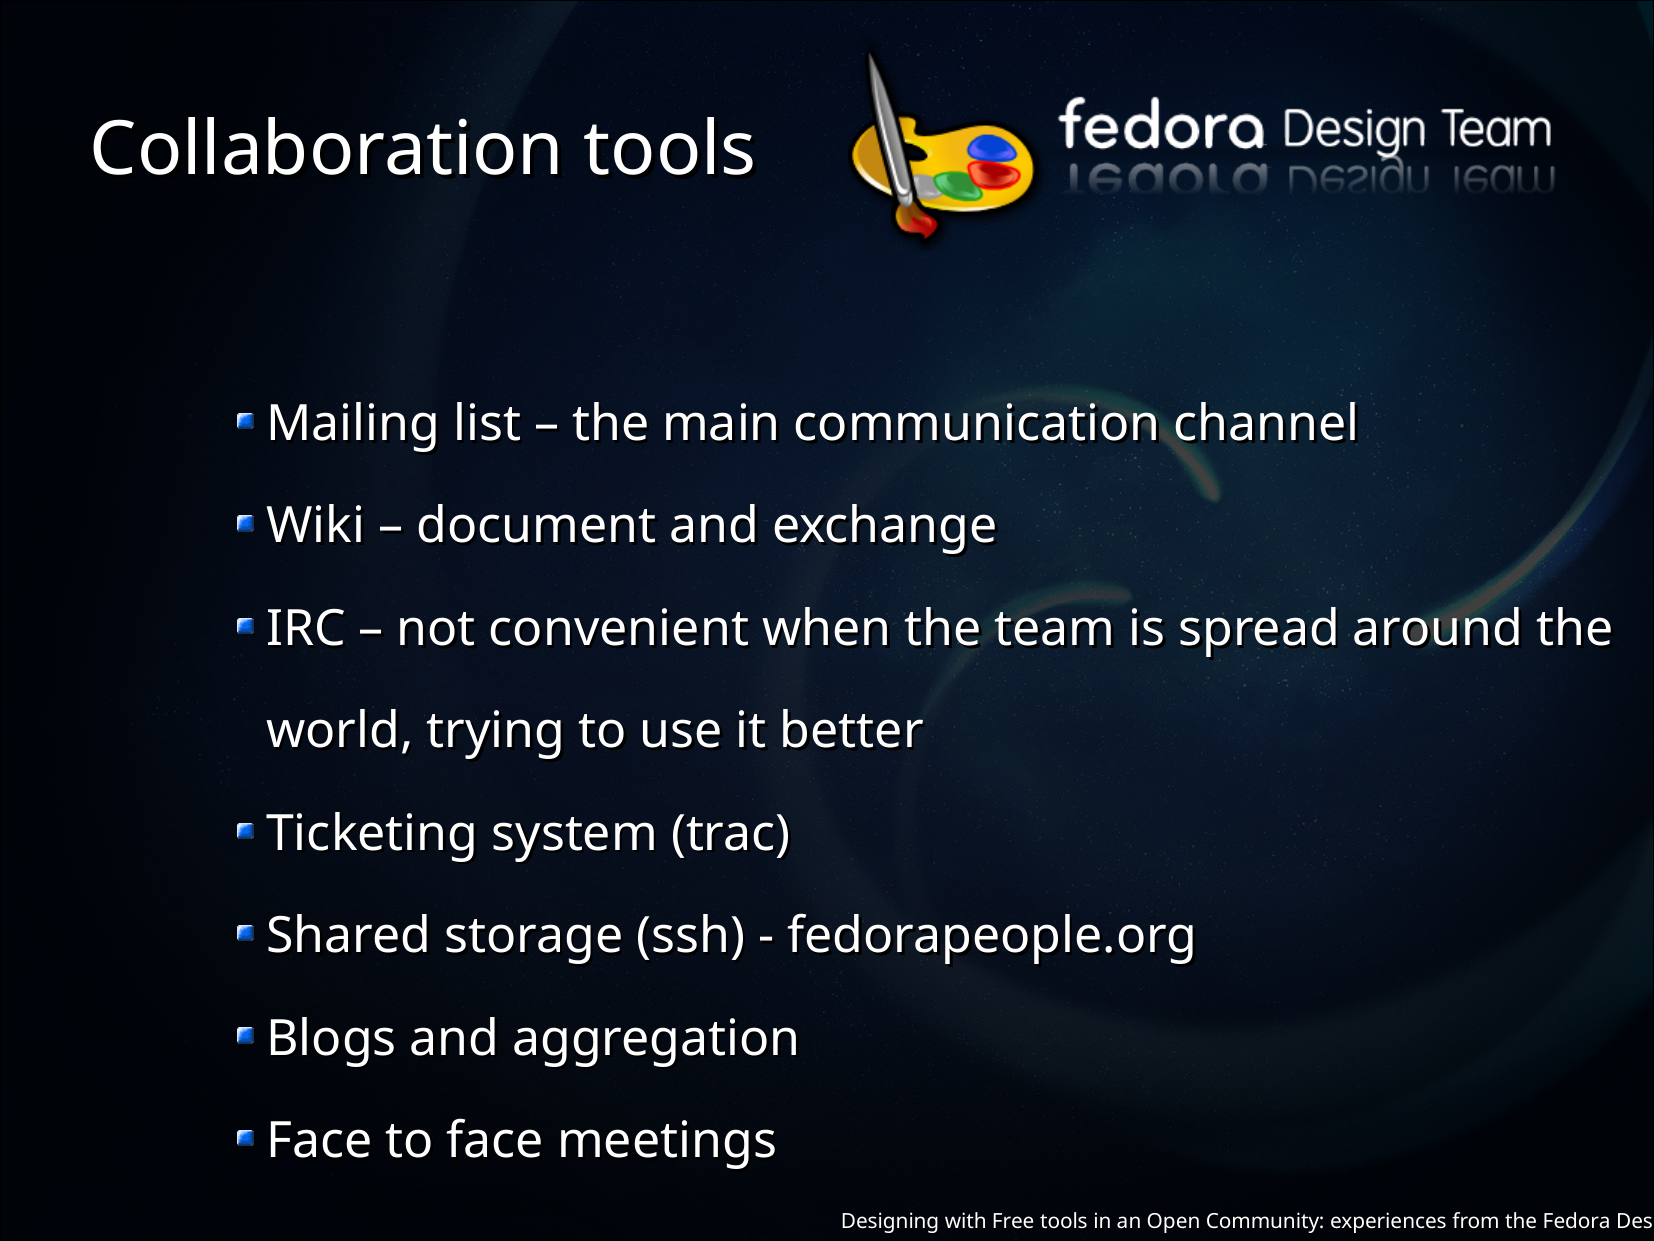

Collaboration tools
 Mailing list – the main communication channel
 Wiki – document and exchange
 IRC – not convenient when the team is spread around the
 world, trying to use it better
 Ticketing system (trac)
 Shared storage (ssh) - fedorapeople.org
 Blogs and aggregation
 Face to face meetings
Designing with Free tools in an Open Community: experiences from the Fedora Design Team